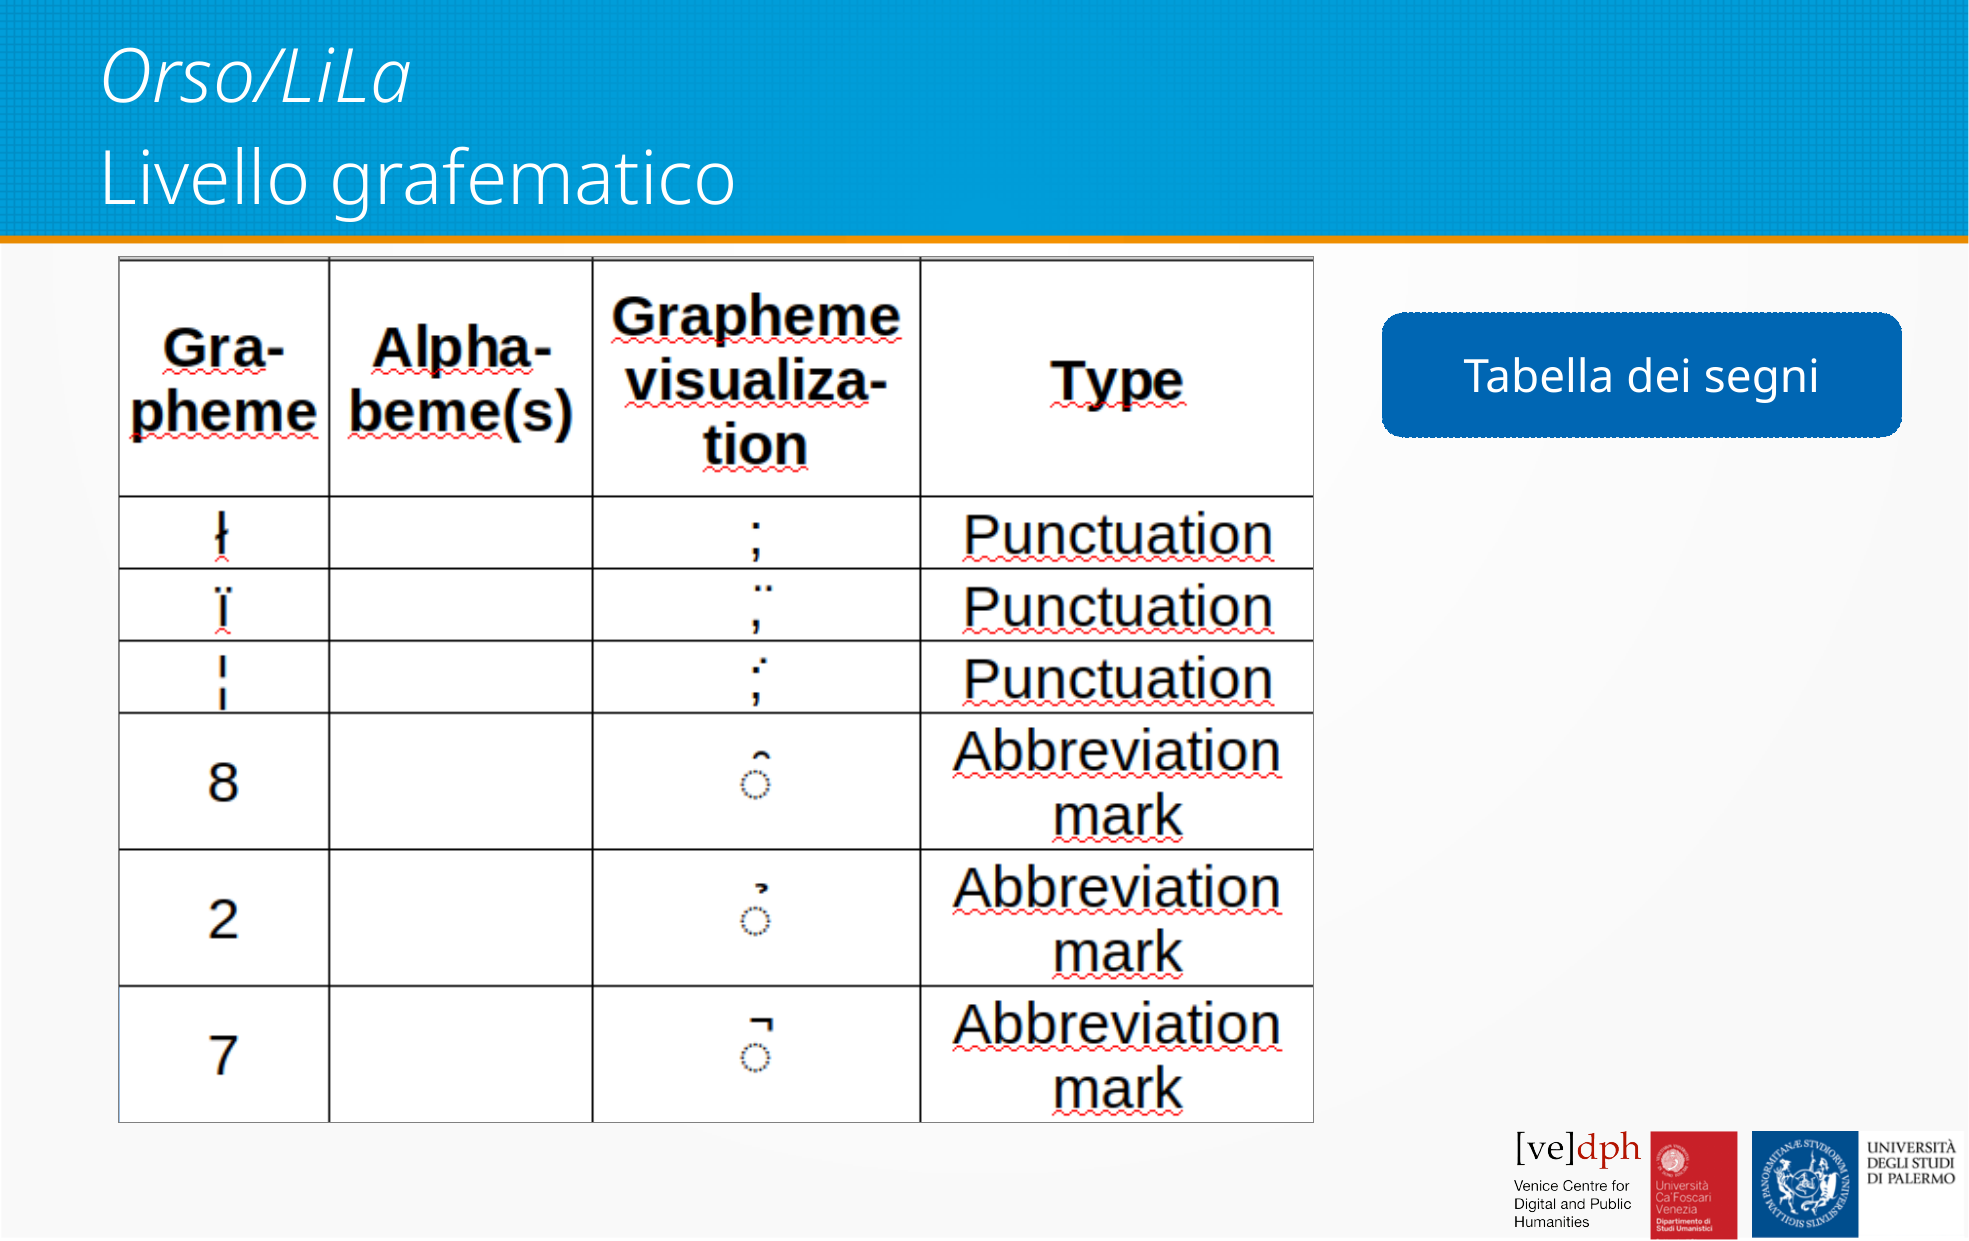

# Orso/LiLa Livello grafematico
Tabella dei segni